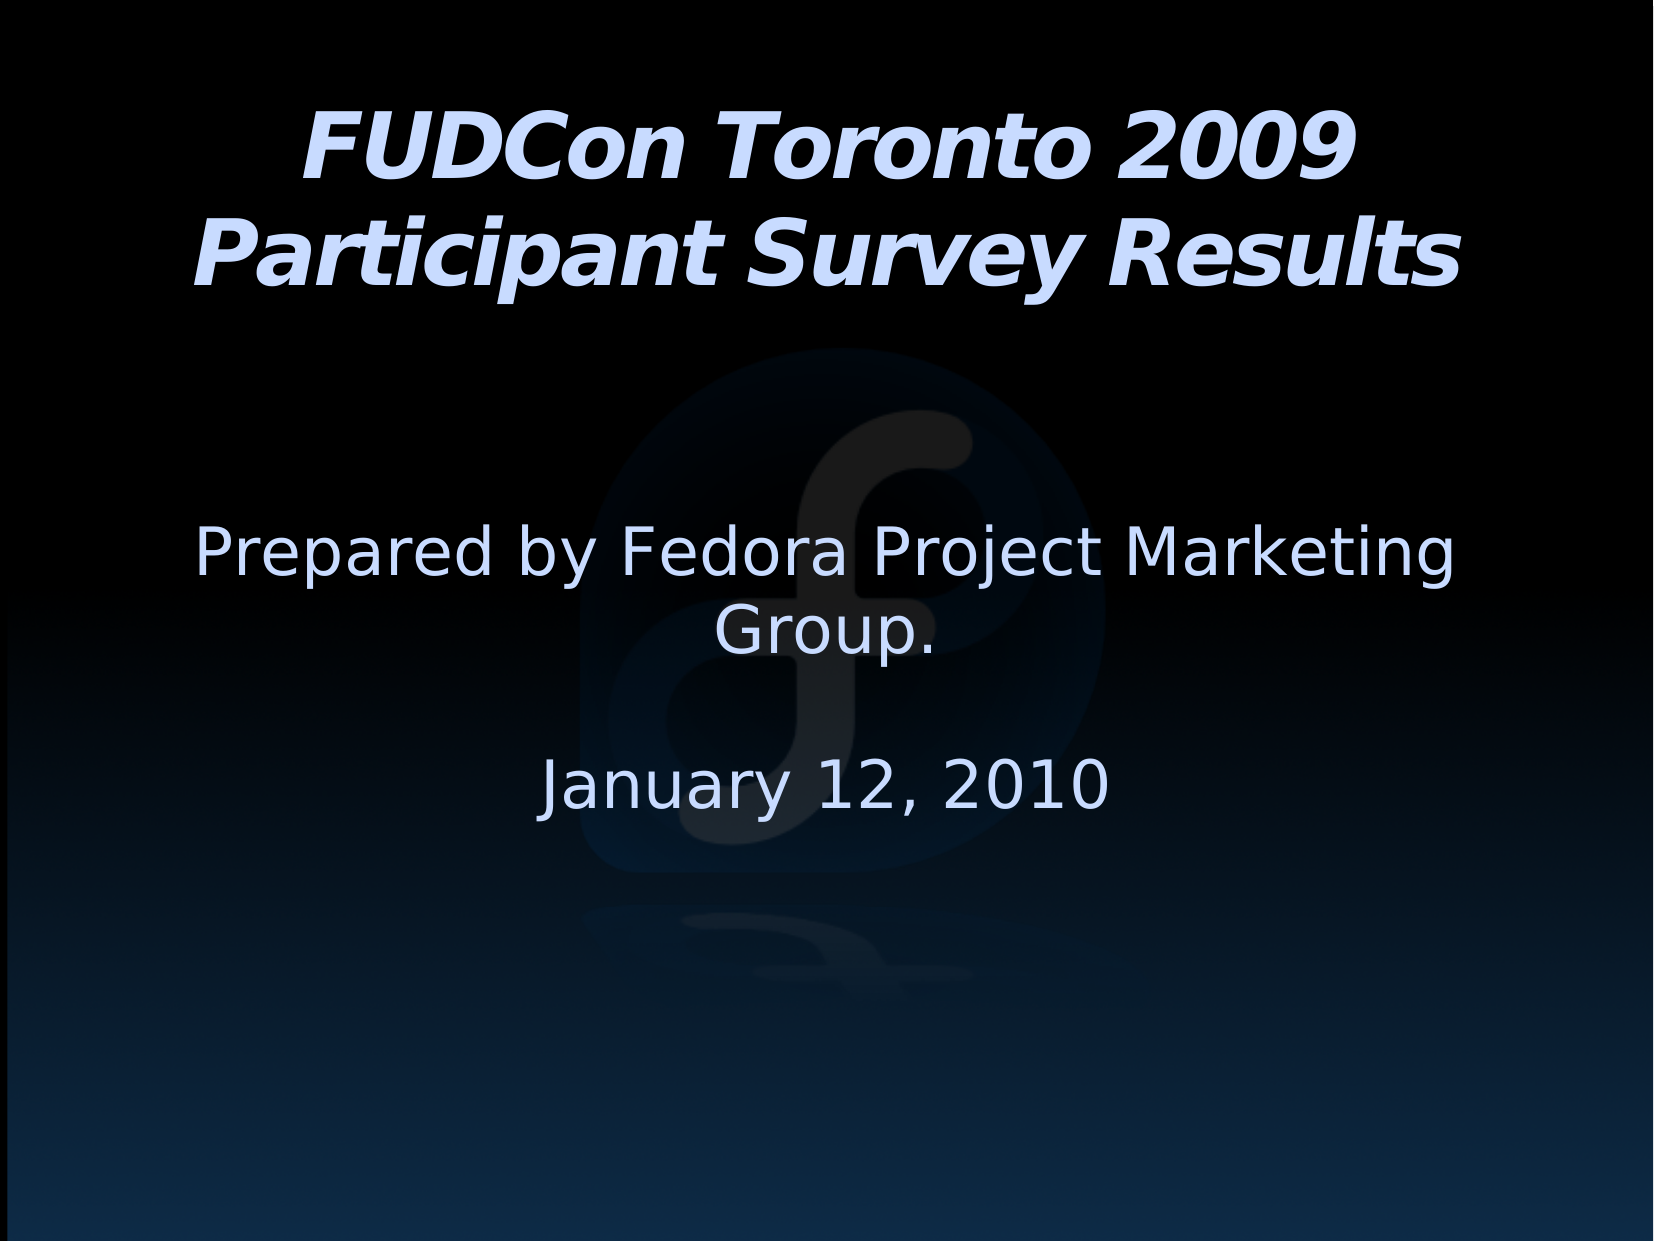

# FUDCon Toronto 2009 Participant Survey Results
Prepared by Fedora Project Marketing Group.
January 12, 2010